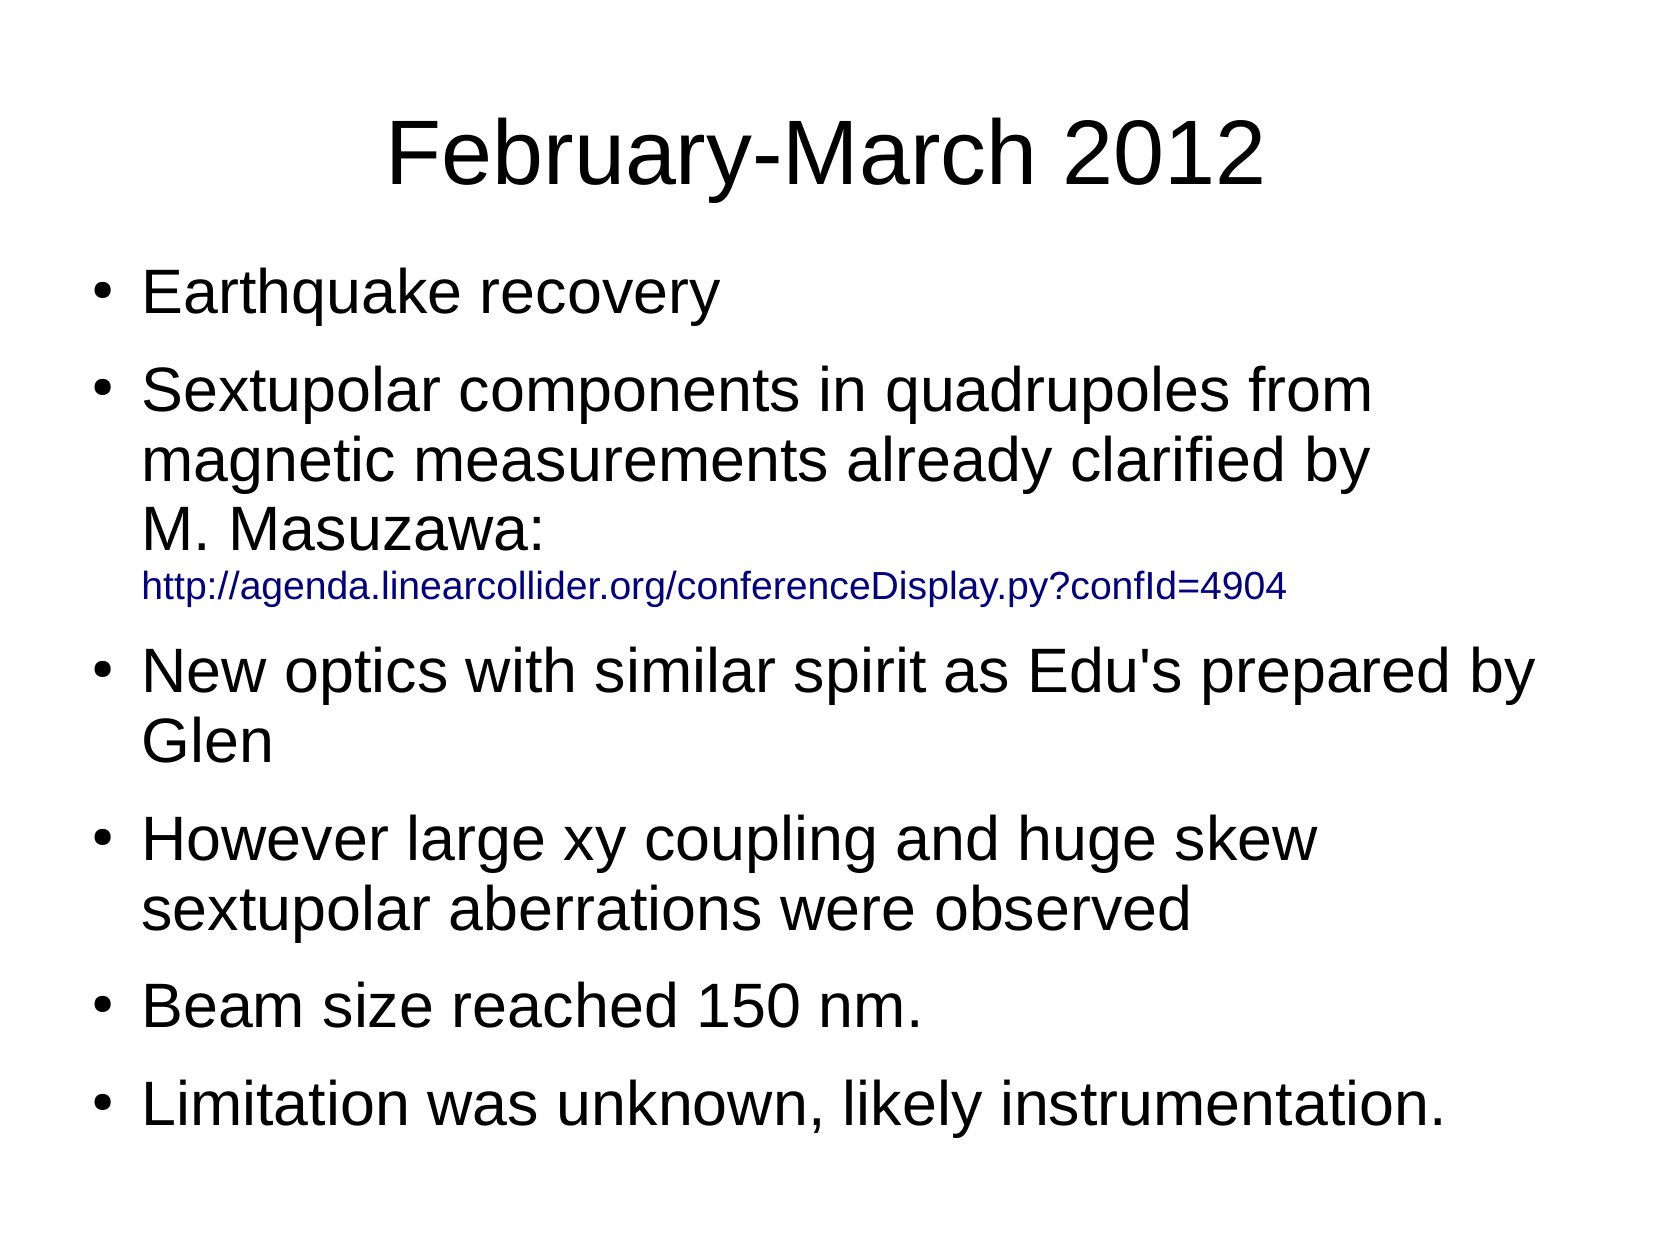

# February-March 2012
Earthquake recovery
Sextupolar components in quadrupoles from magnetic measurements already clarified by M. Masuzawa: http://agenda.linearcollider.org/conferenceDisplay.py?confId=4904
New optics with similar spirit as Edu's prepared by Glen
However large xy coupling and huge skew sextupolar aberrations were observed
Beam size reached 150 nm.
Limitation was unknown, likely instrumentation.